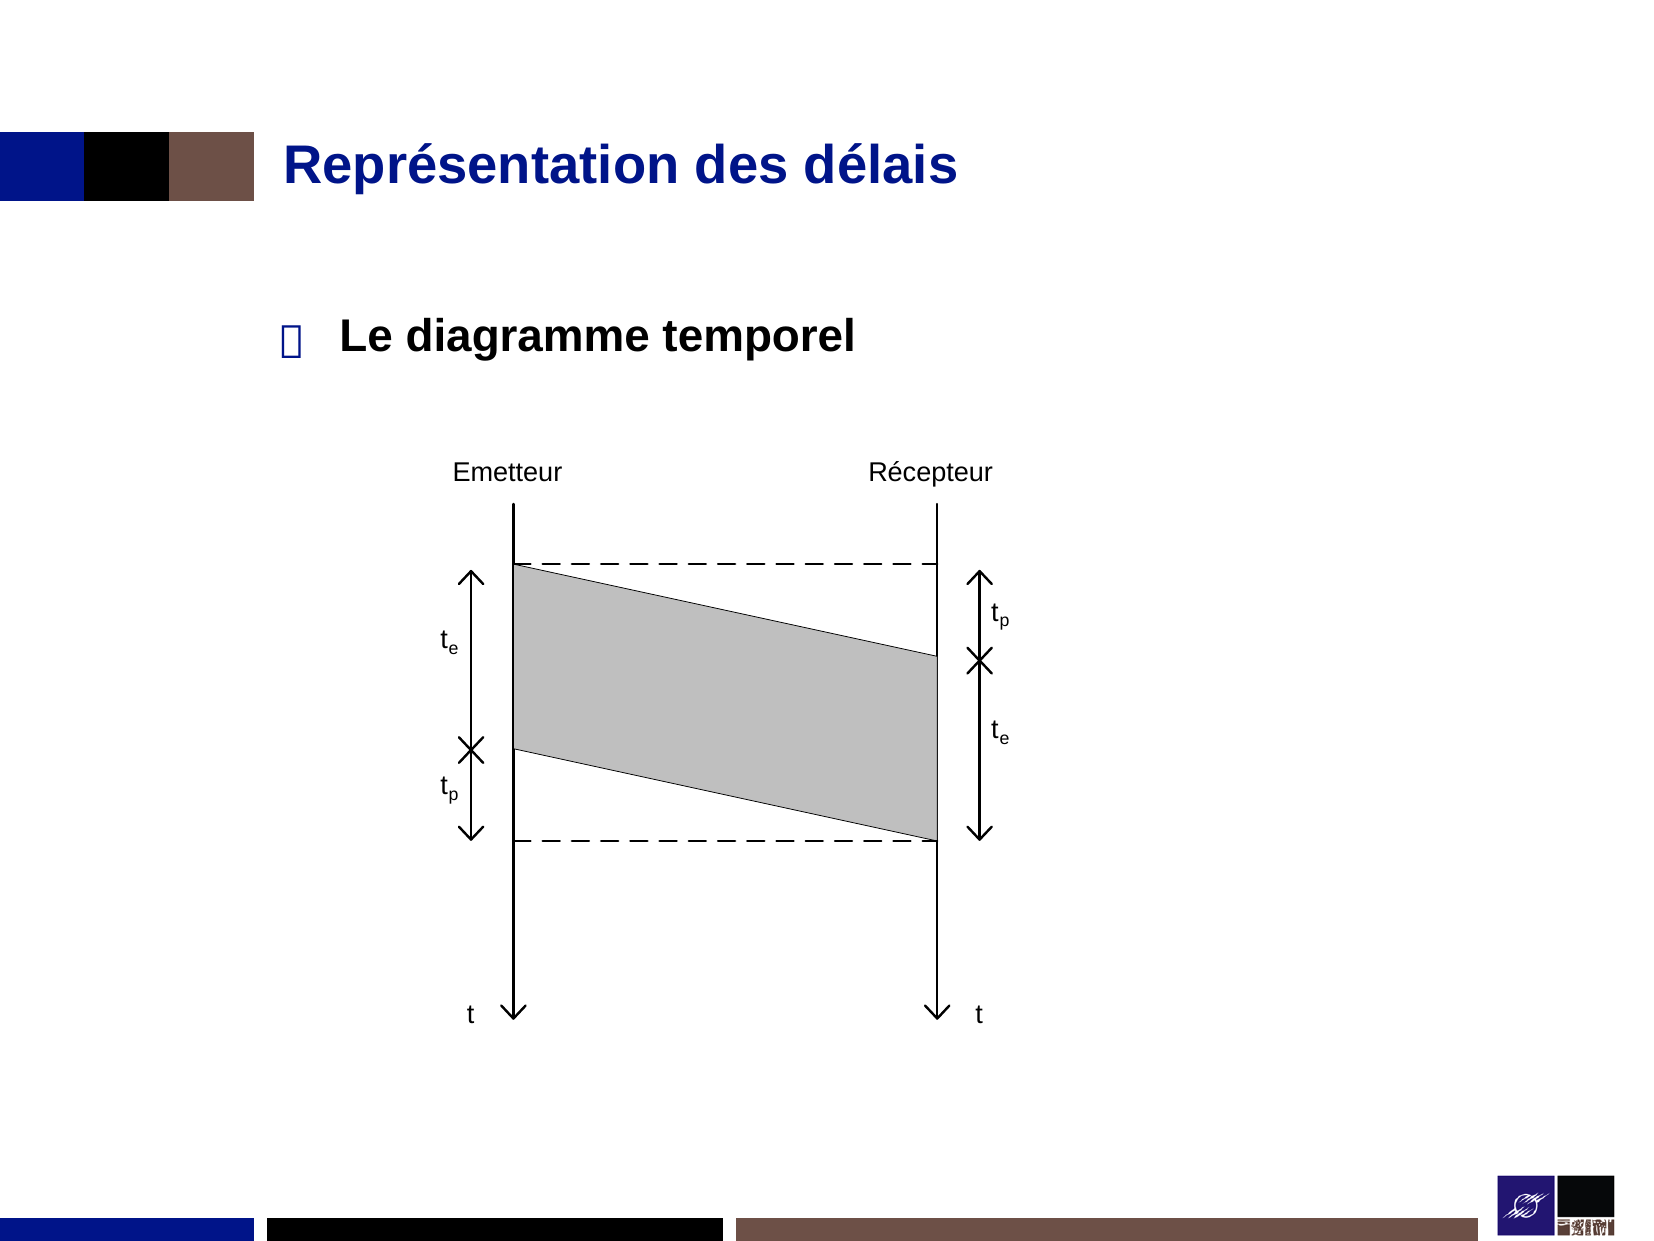

Représentation des délais
Le diagramme temporel

Emetteur
Récepteur
t
p
t
e
t
e
t
p
t
t
22
Institut Mines-Télécom
Introduction aux réseaux de données
02/03/2020